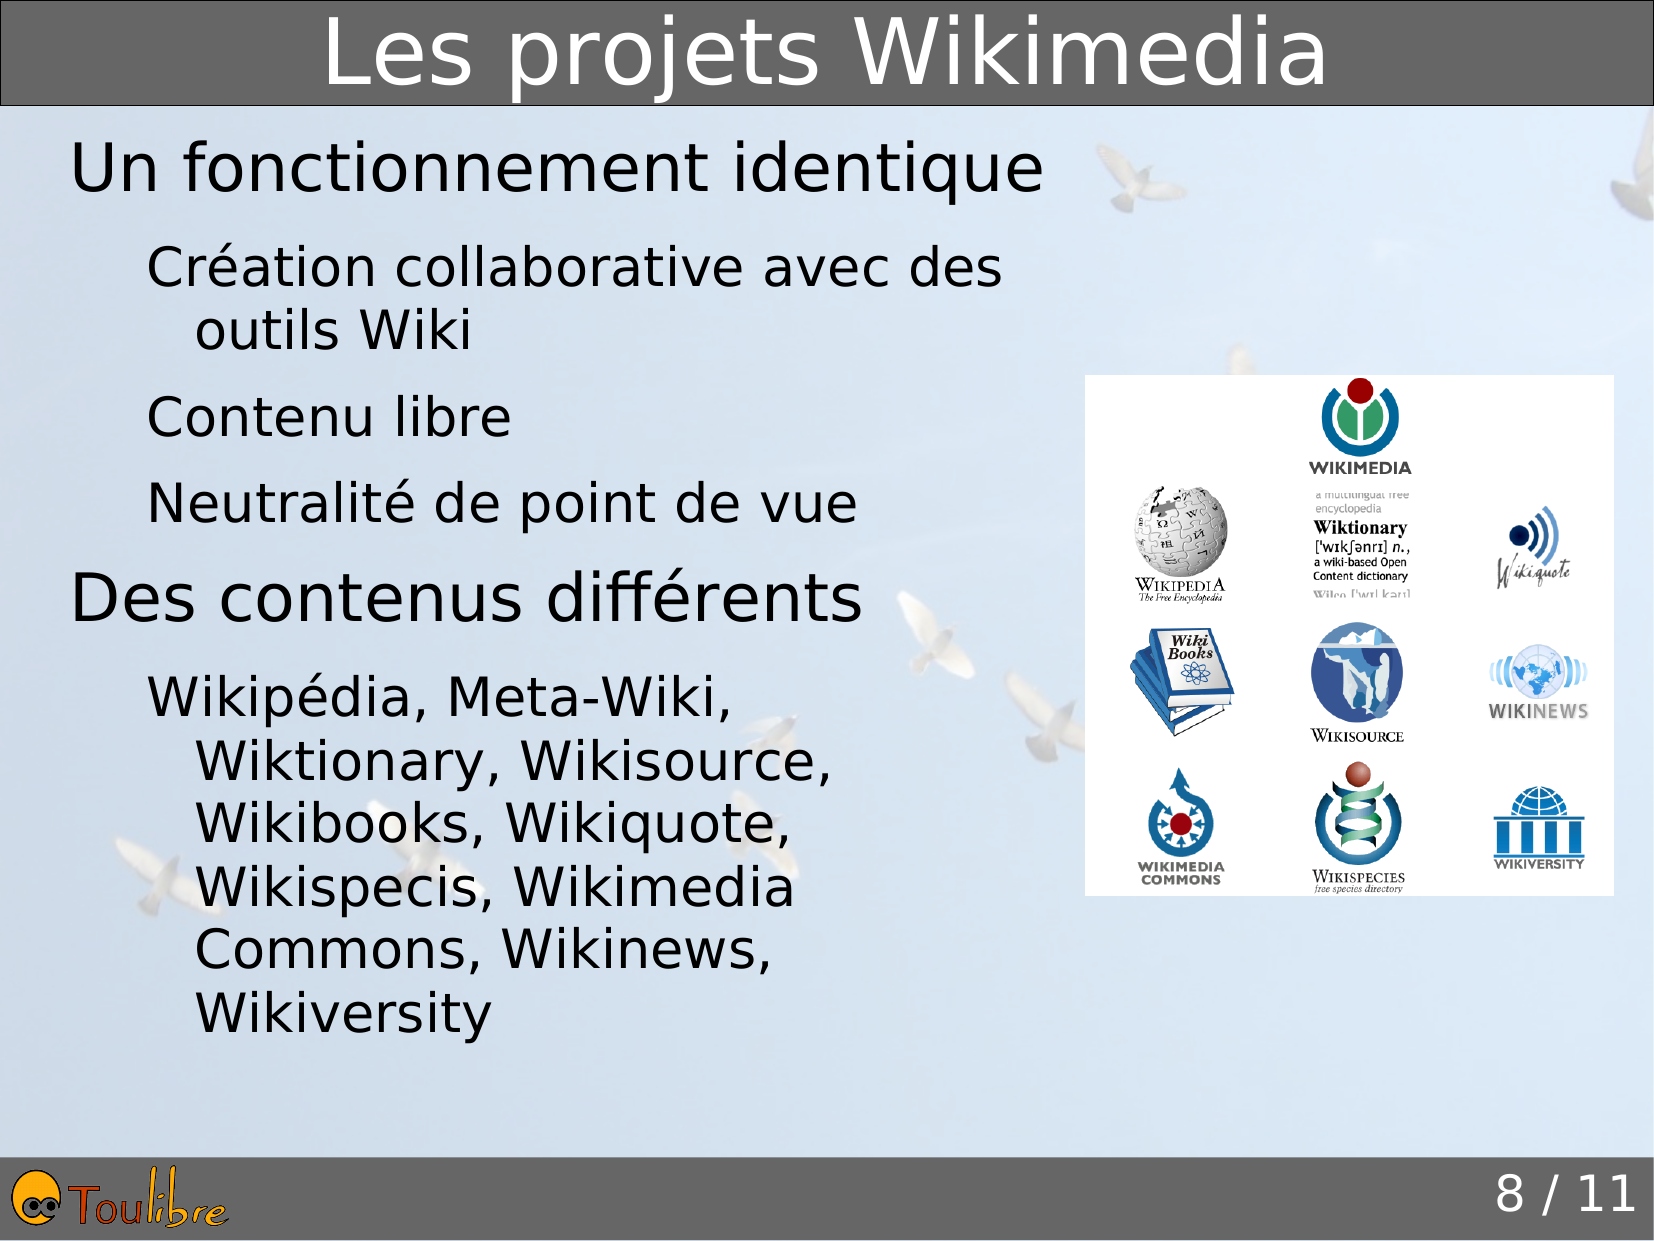

# Les projets Wikimedia
Un fonctionnement identique
Création collaborative avec des outils Wiki
Contenu libre
Neutralité de point de vue
Des contenus différents
Wikipédia, Meta-Wiki, Wiktionary, Wikisource, Wikibooks, Wikiquote, Wikispecis, Wikimedia Commons, Wikinews, Wikiversity